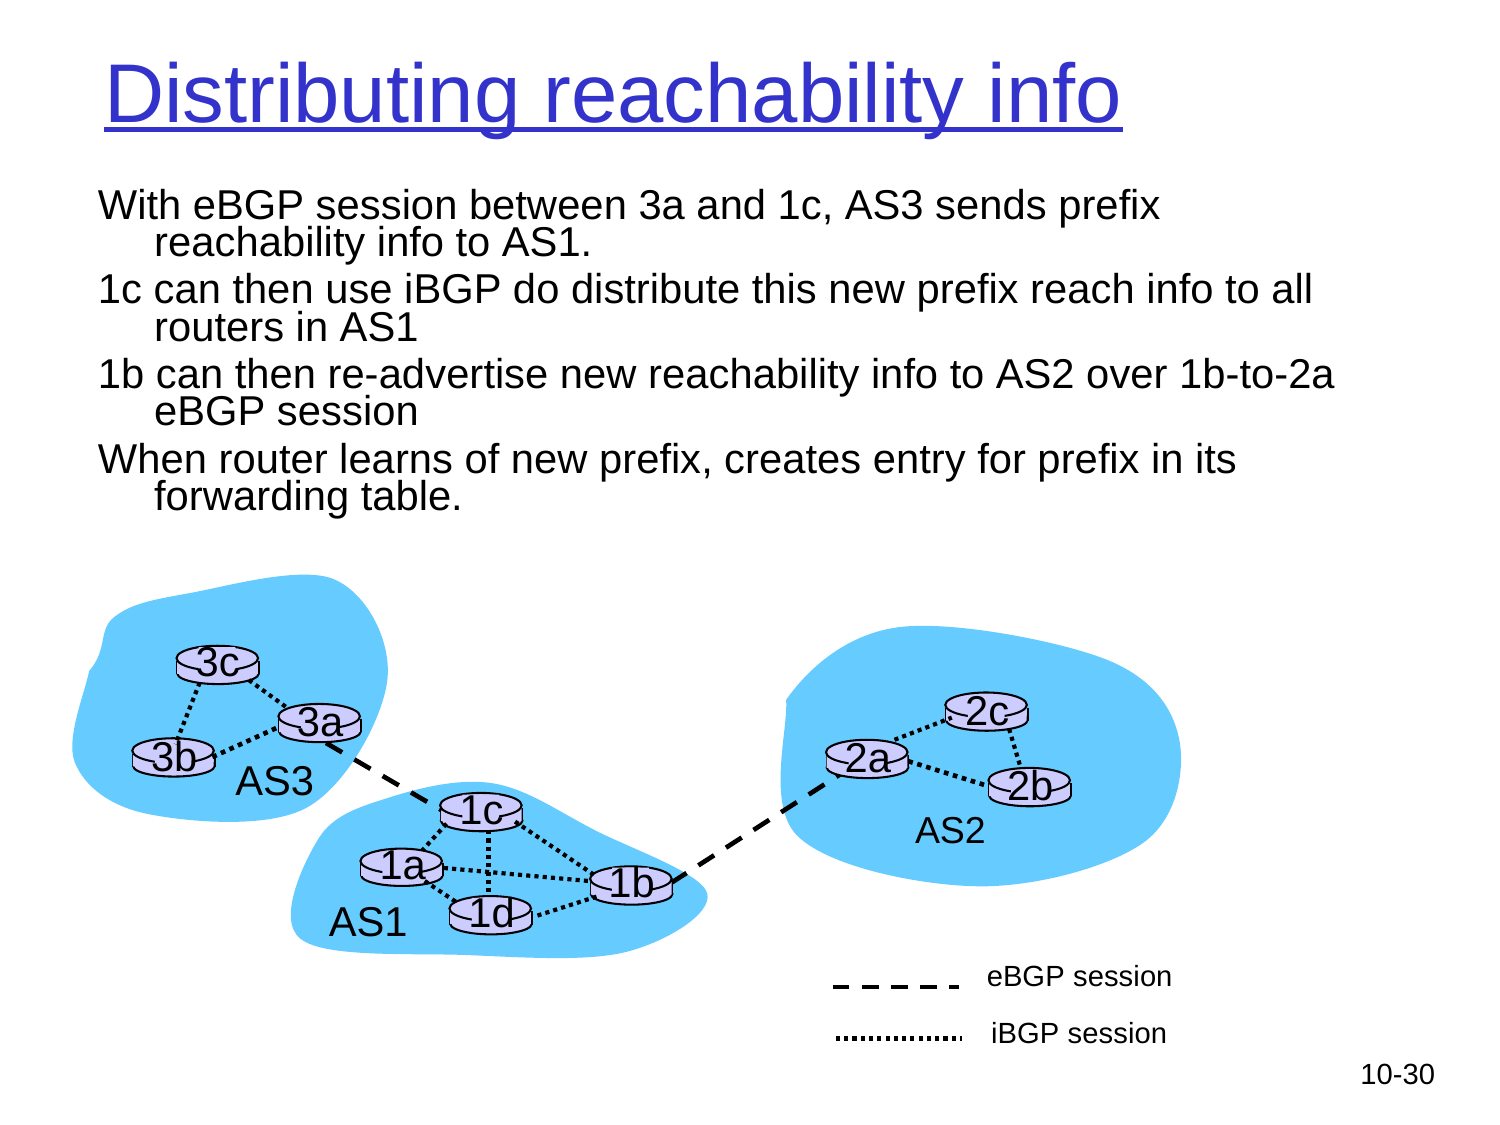

# Distributing reachability info
With eBGP session between 3a and 1c, AS3 sends prefix reachability info to AS1.
1c can then use iBGP do distribute this new prefix reach info to all routers in AS1
1b can then re-advertise new reachability info to AS2 over 1b-to-2a eBGP session
When router learns of new prefix, creates entry for prefix in its forwarding table.
3c
2c
3a
3b
2a
AS3
2b
1c
AS2
1a
1b
1d
AS1
eBGP session
iBGP session
30